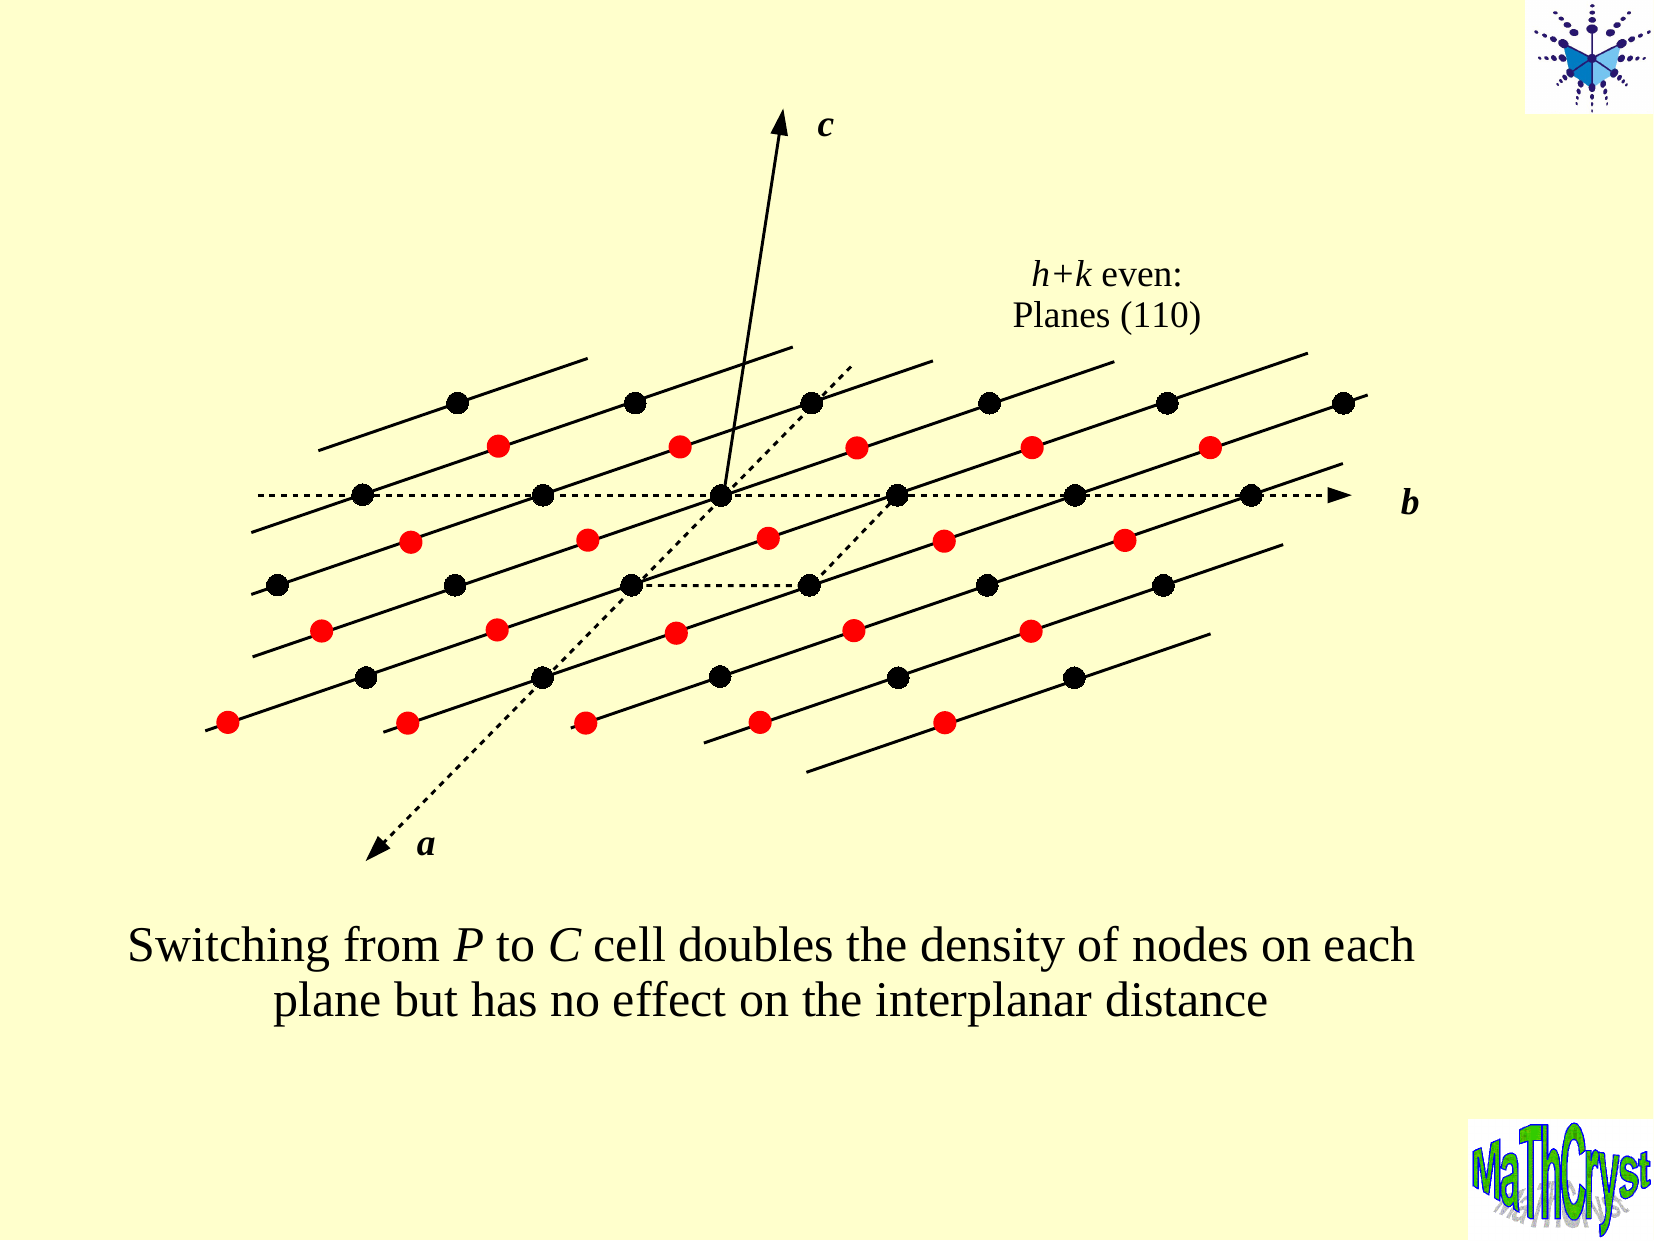

c
b
a
h+k even:
Planes (110)
Switching from P to C cell doubles the density of nodes on each plane but has no effect on the interplanar distance